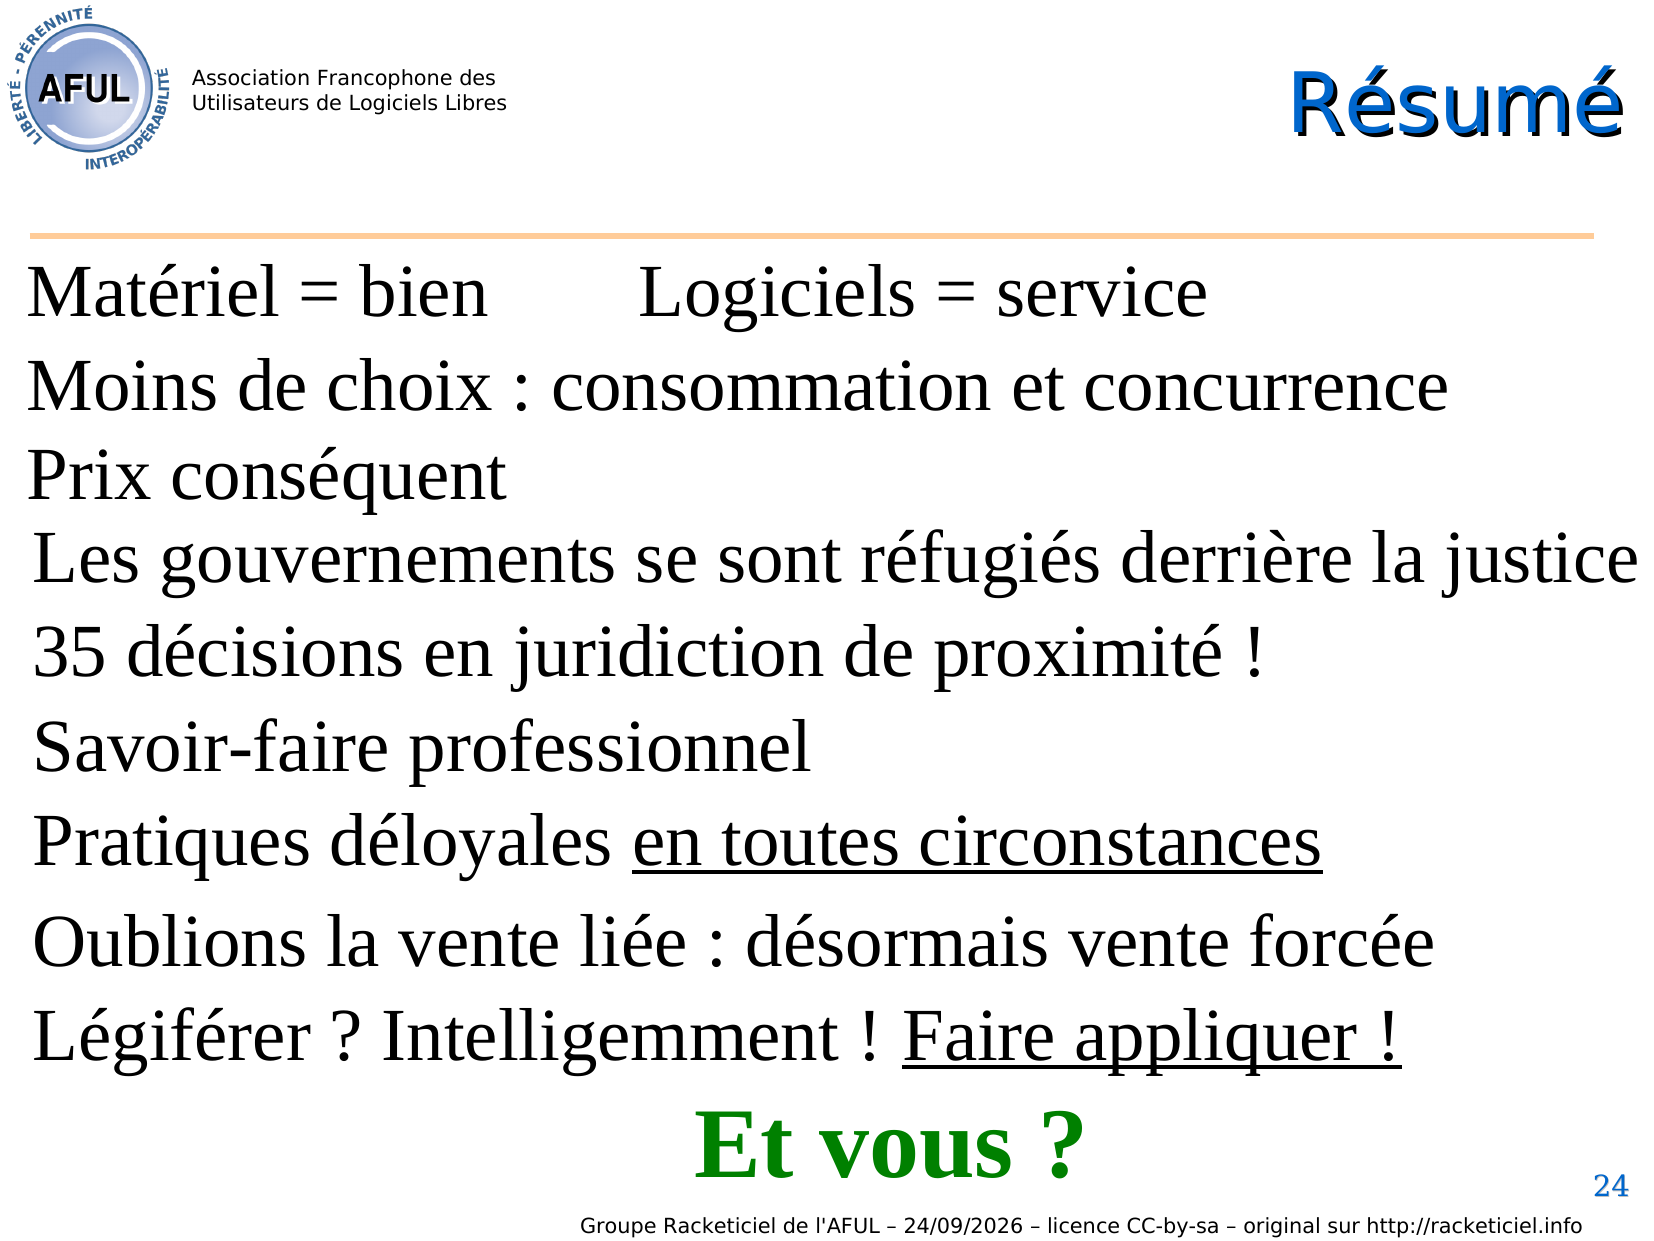

# Résumé
Matériel = bien Logiciels = service
Moins de choix : consommation et concurrence
Prix conséquent
Les gouvernements se sont réfugiés derrière la justice
35 décisions en juridiction de proximité !
Savoir-faire professionnel
Pratiques déloyales en toutes circonstances
Oublions la vente liée : désormais vente forcée
Légiférer ? Intelligemment ! Faire appliquer !
Et vous ?
24